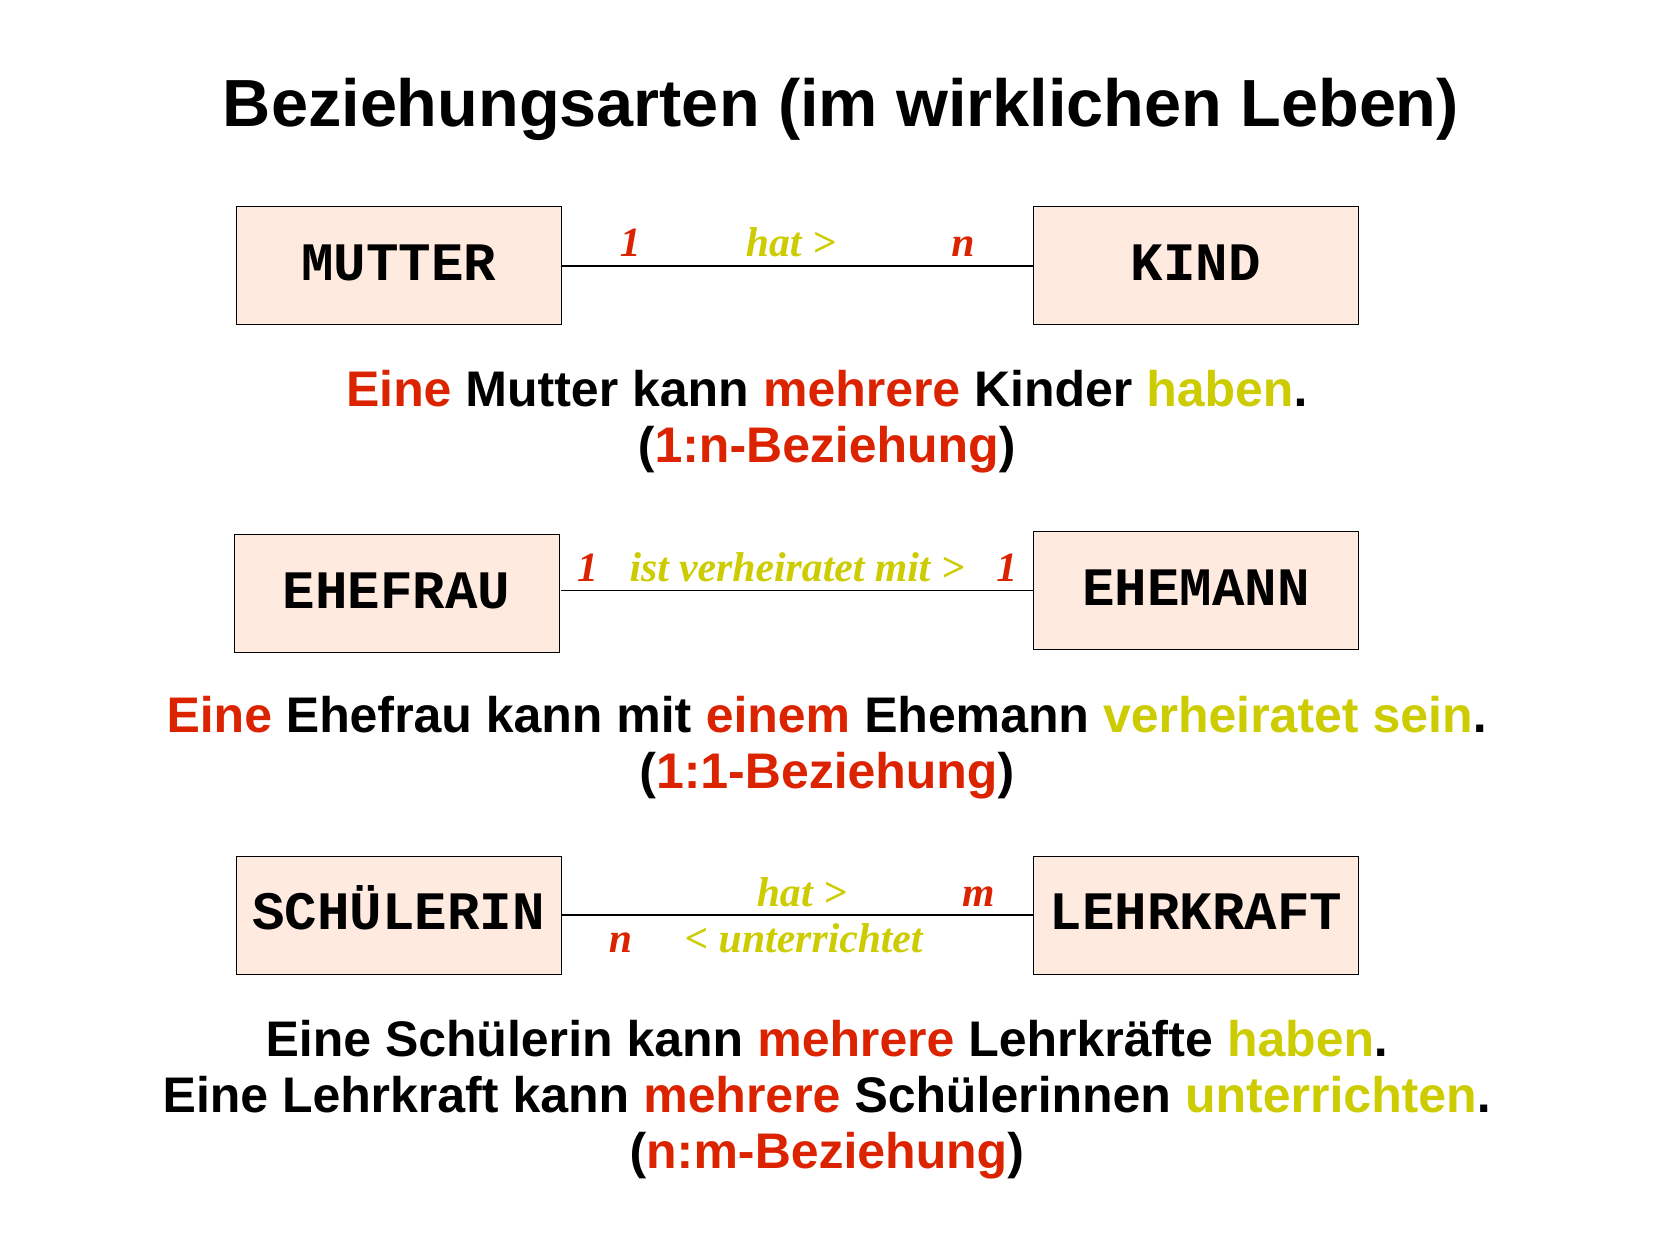

Beziehungsarten (im wirklichen Leben)
MUTTER
KIND
1 hat > n
Eine Mutter kann mehrere Kinder haben.
(1:n-Beziehung)
EHEMANN
EHEFRAU
1 ist verheiratet mit > 1
Eine Ehefrau kann mit einem Ehemann verheiratet sein.
(1:1-Beziehung)
SCHÜLERIN
LEHRKRAFT
 hat > m
n < unterrichtet
Eine Schülerin kann mehrere Lehrkräfte haben.
Eine Lehrkraft kann mehrere Schülerinnen unterrichten.
(n:m-Beziehung)